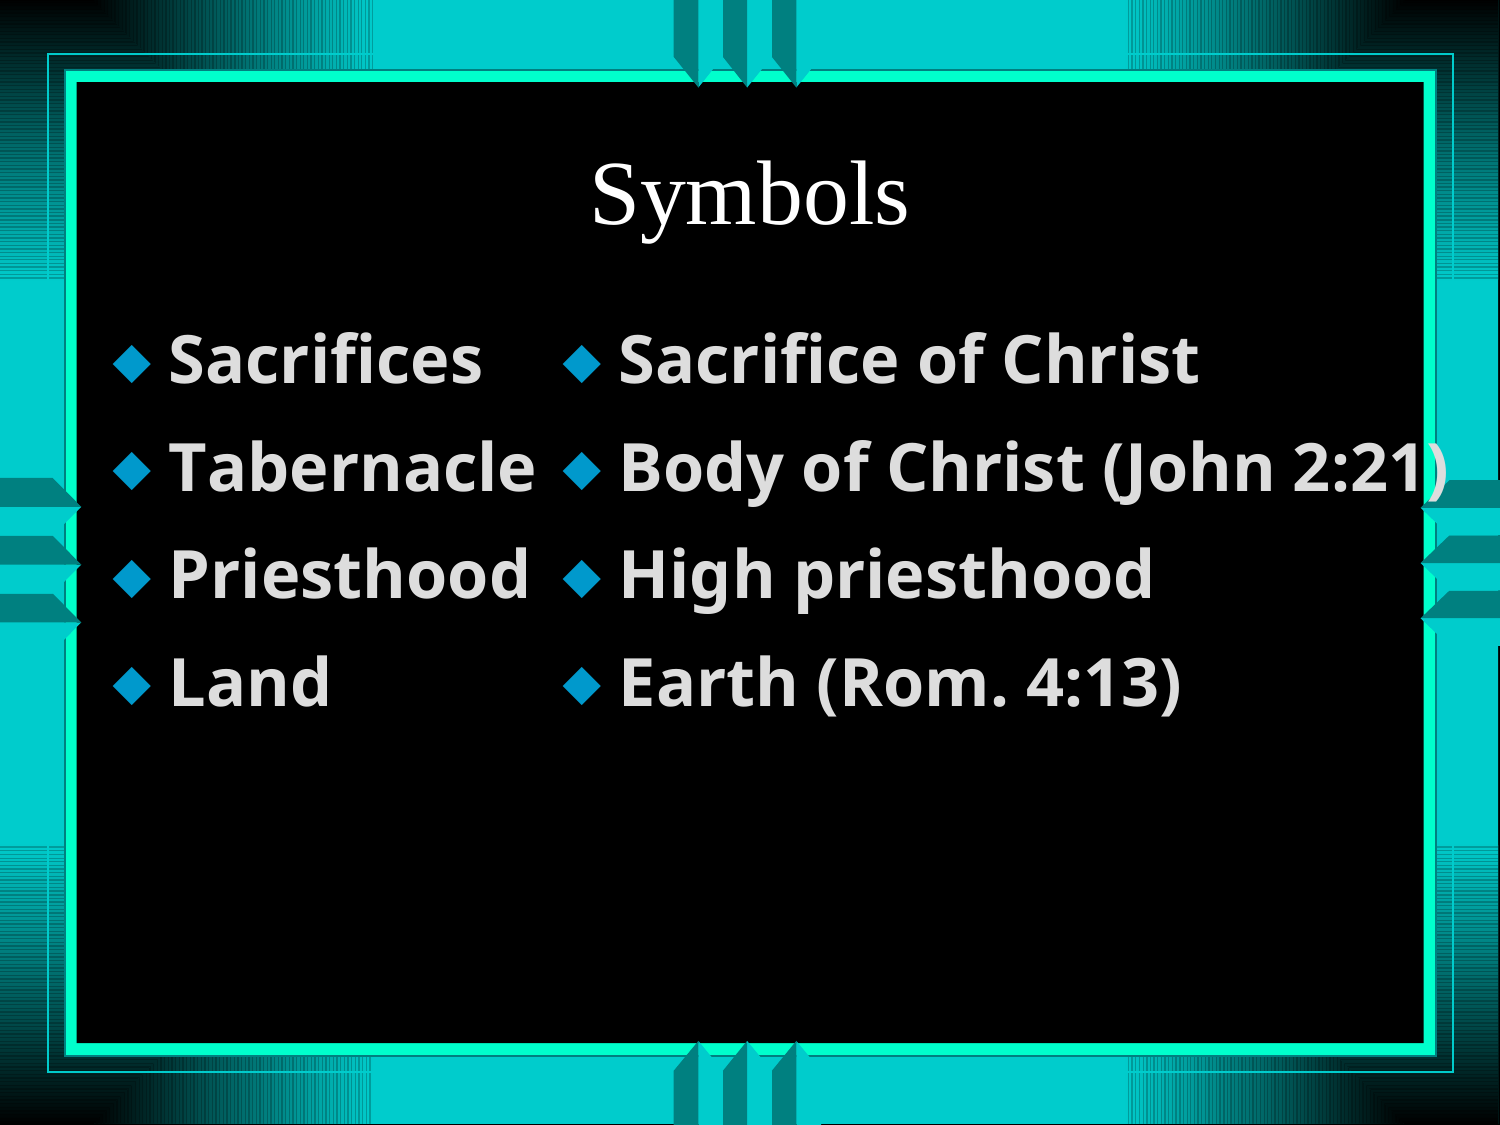

# Symbols
Sacrifices
Tabernacle
Priesthood
Land
Sacrifice of Christ
Body of Christ (John 2:21)
High priesthood
Earth (Rom. 4:13)